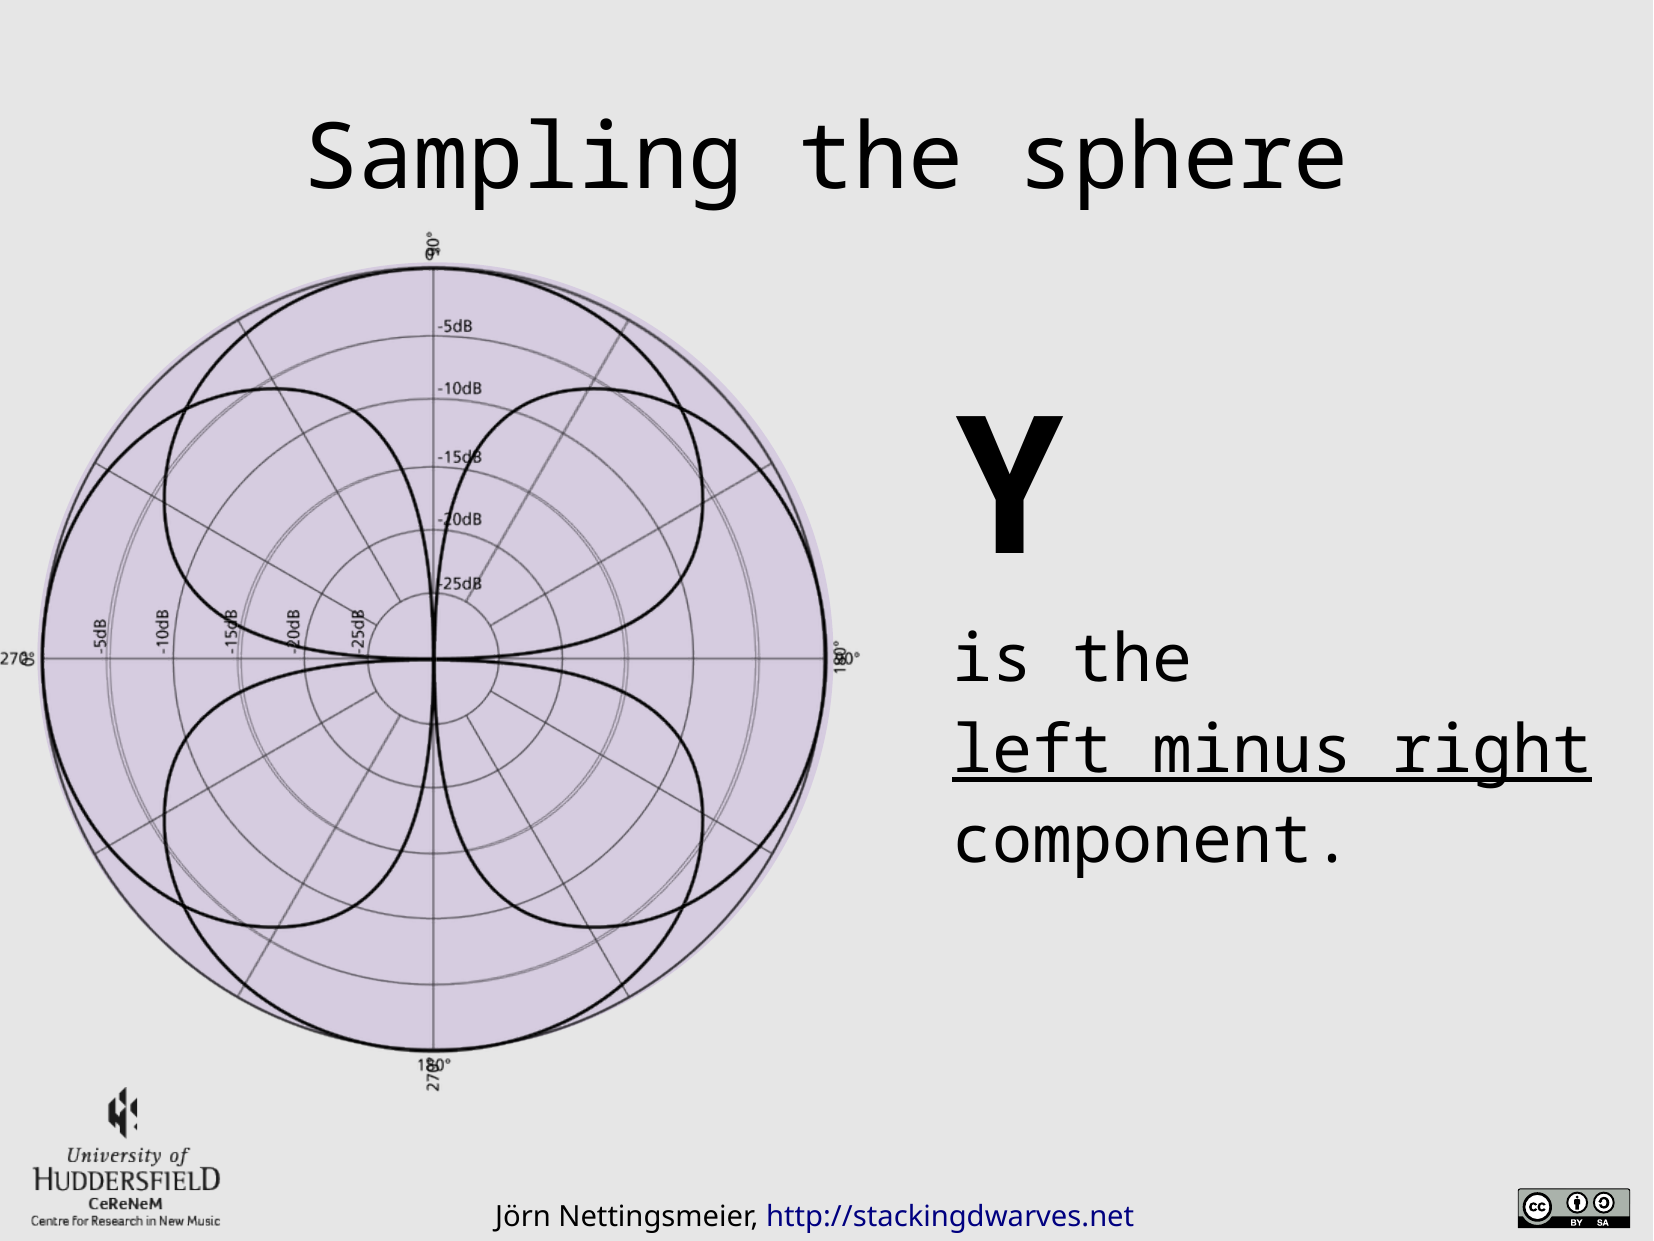

# Sampling the sphere
Y
is the
left minus right
component.